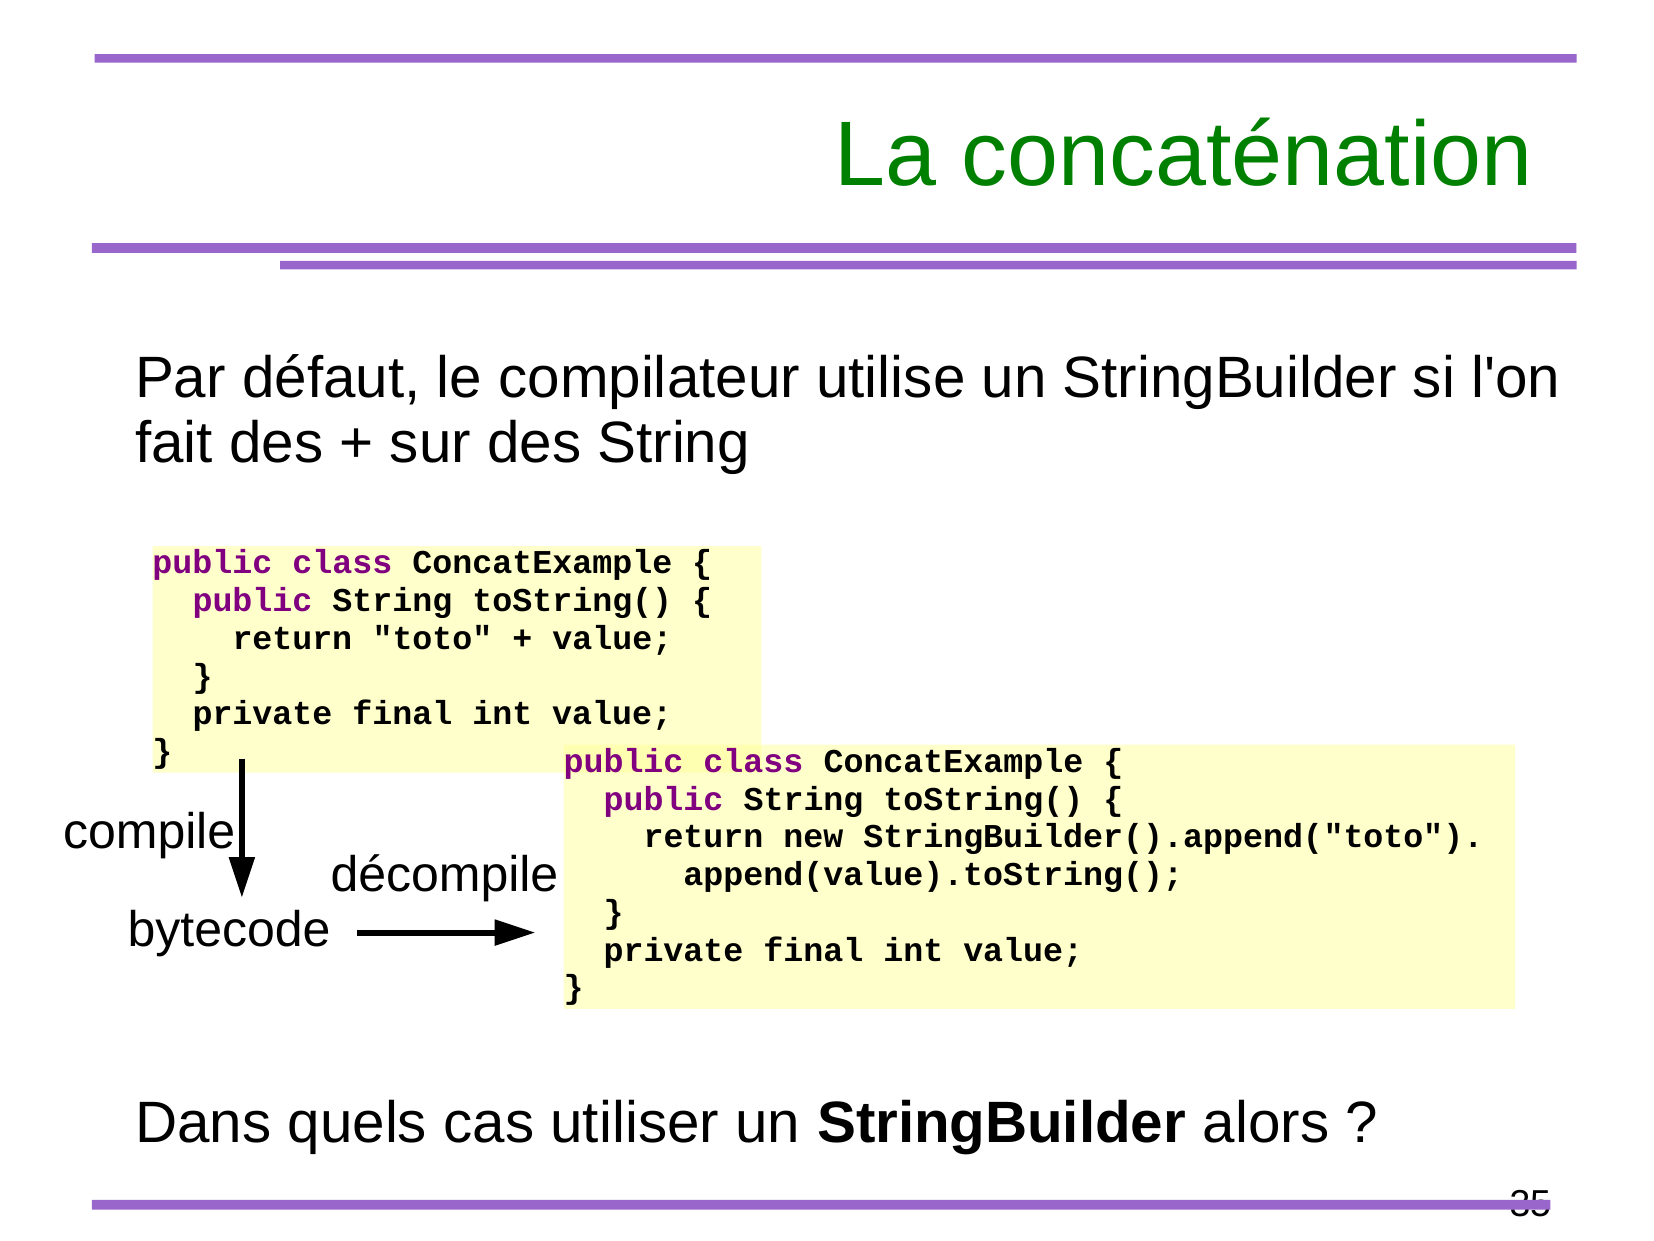

# La concaténation
Par défaut, le compilateur utilise un StringBuilder si l'on fait des + sur des String
Dans quels cas utiliser un StringBuilder alors ?
public class ConcatExample {
 public String toString() {
 return "toto" + value;
 }
 private final int value;
}
public class ConcatExample {
 public String toString() {
 return new StringBuilder().append("toto").
 append(value).toString();
 }
 private final int value;
}
compile
décompile
bytecode